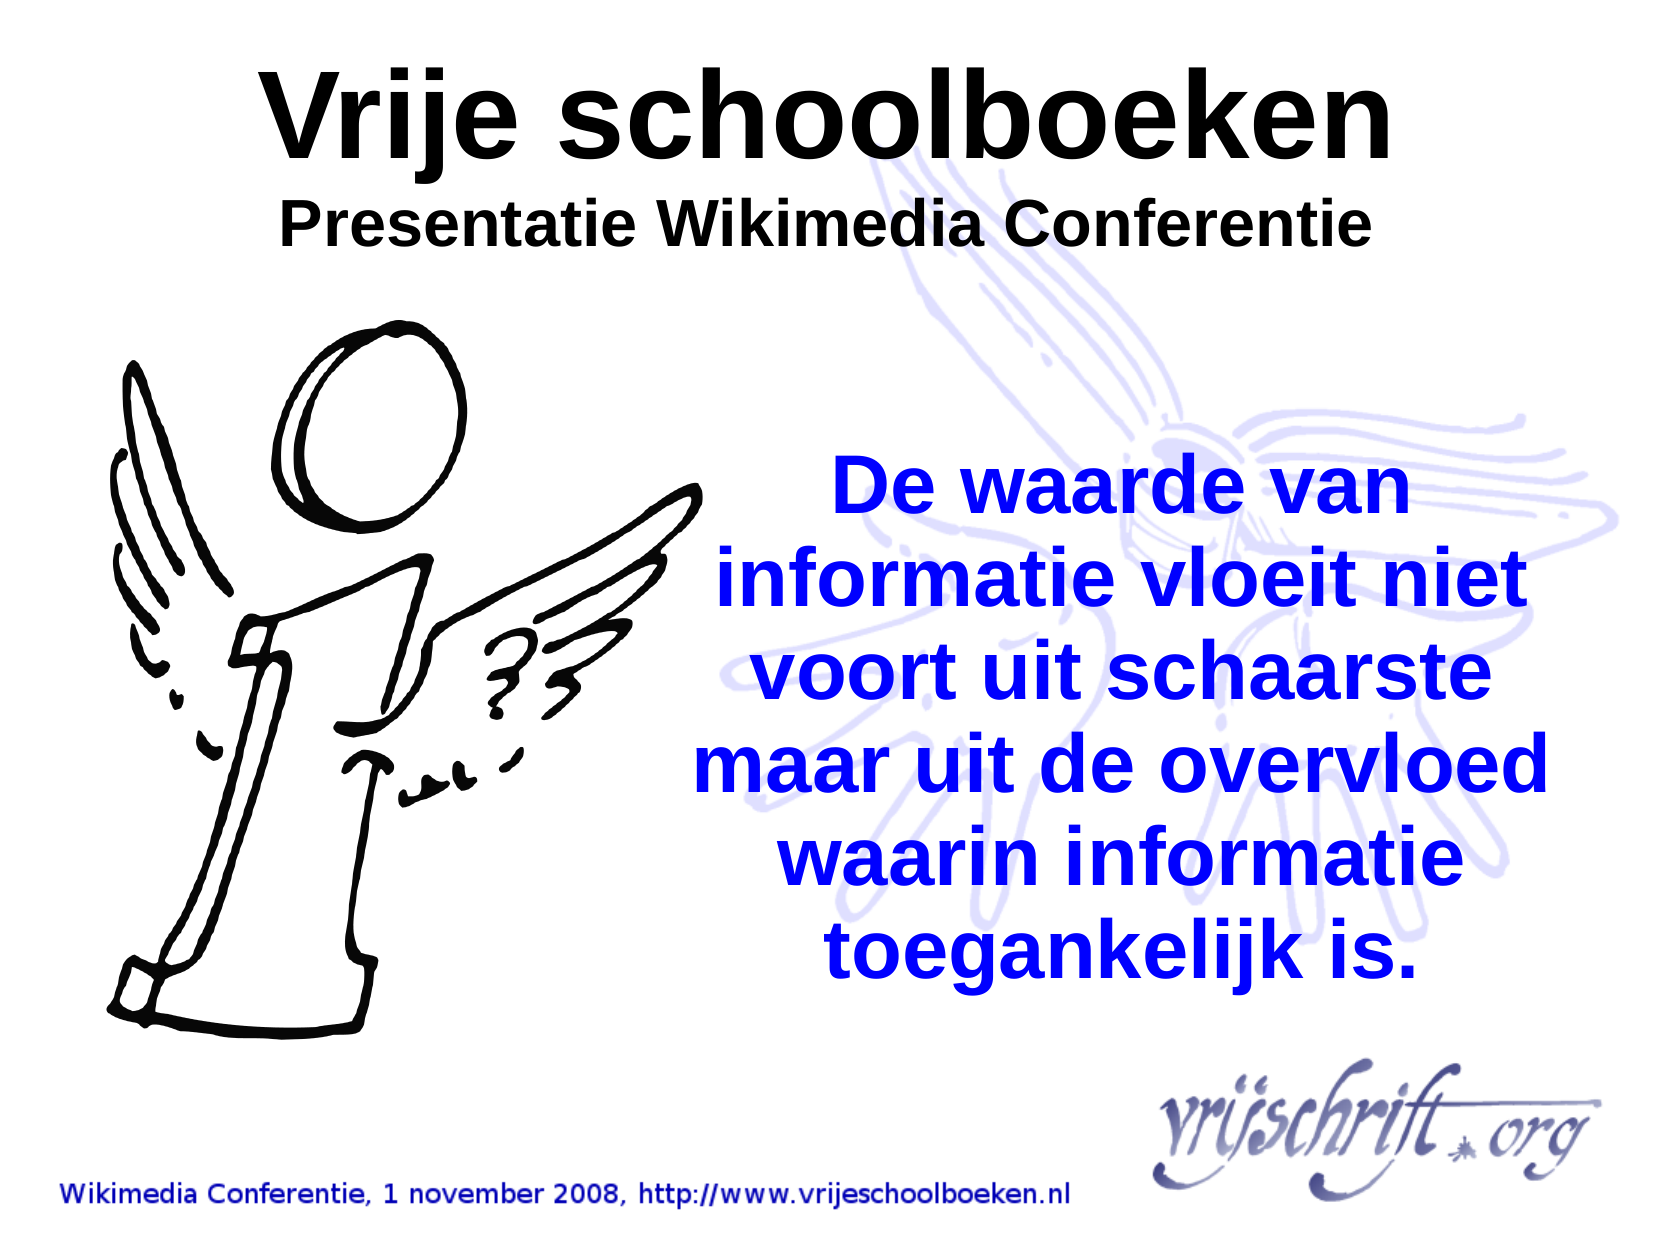

# Vrije schoolboeken Presentatie Wikimedia Conferentie
De waarde van informatie vloeit niet voort uit schaarste maar uit de overvloed waarin informatie toegankelijk is.